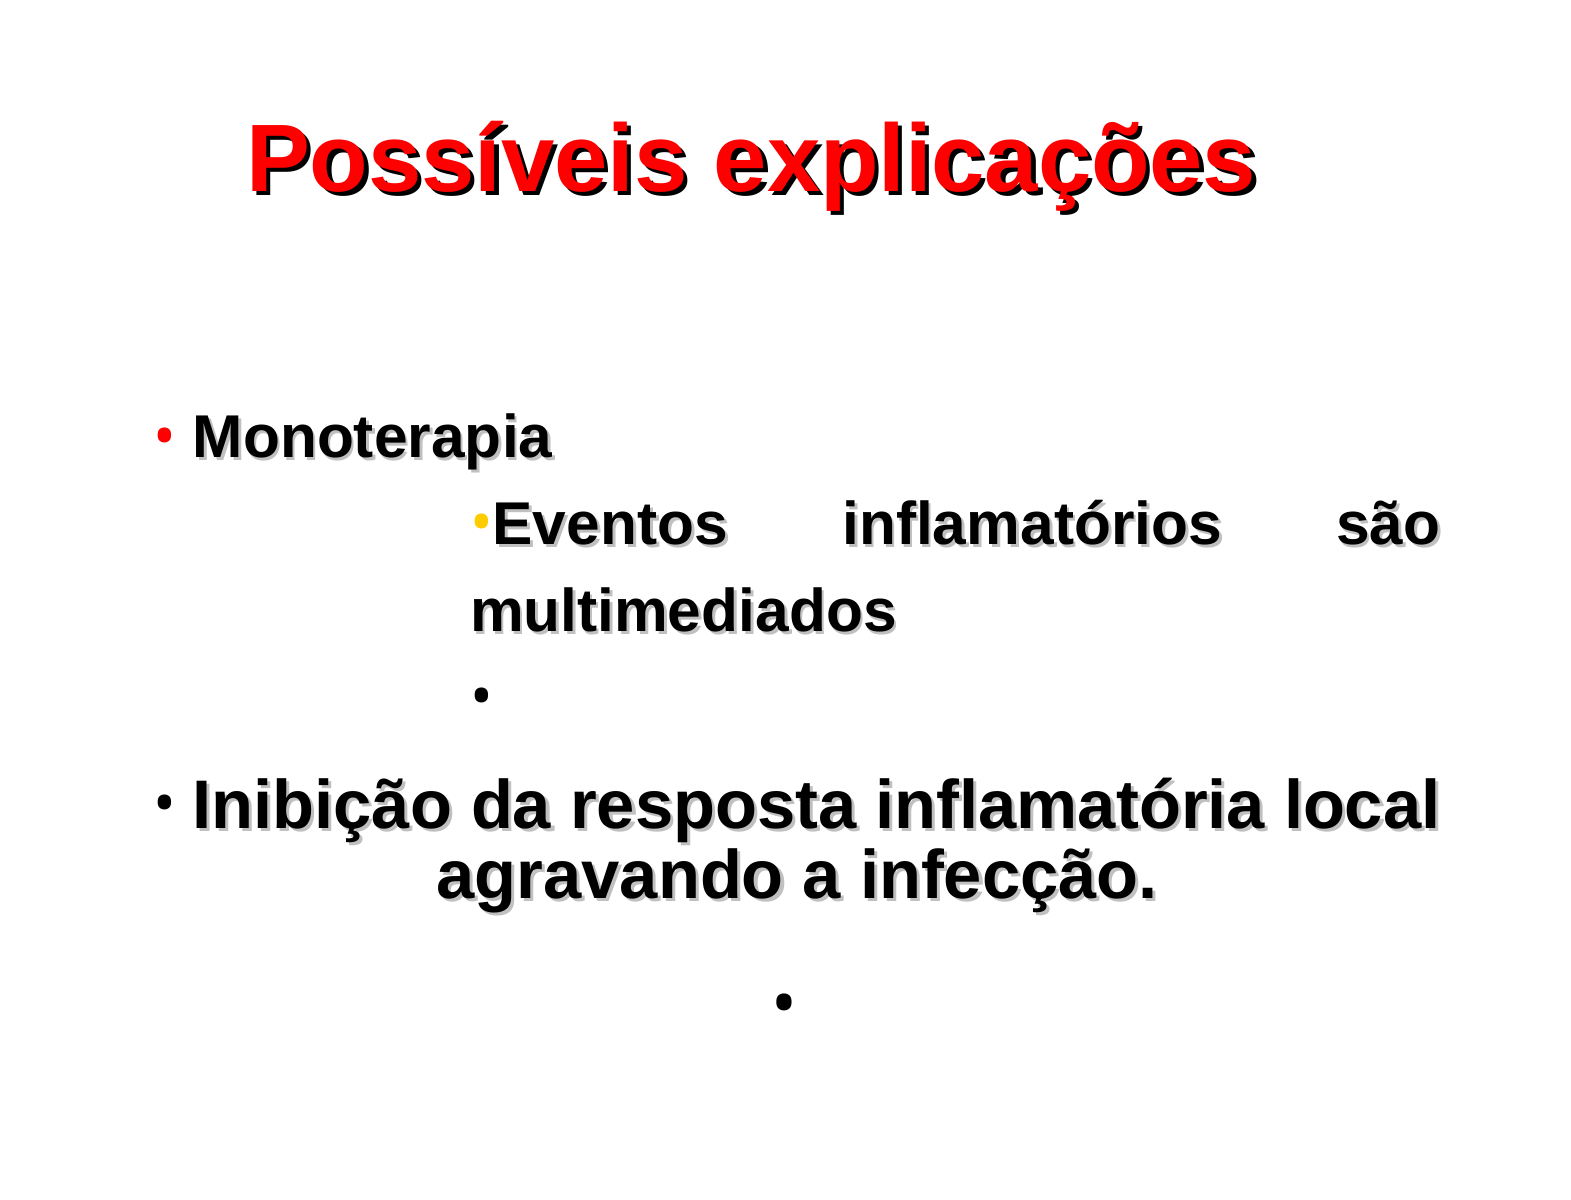

Possíveis explicações
 Monoterapia
Eventos inflamatórios são multimediados
 Inibição da resposta inflamatória local agravando a infecção.